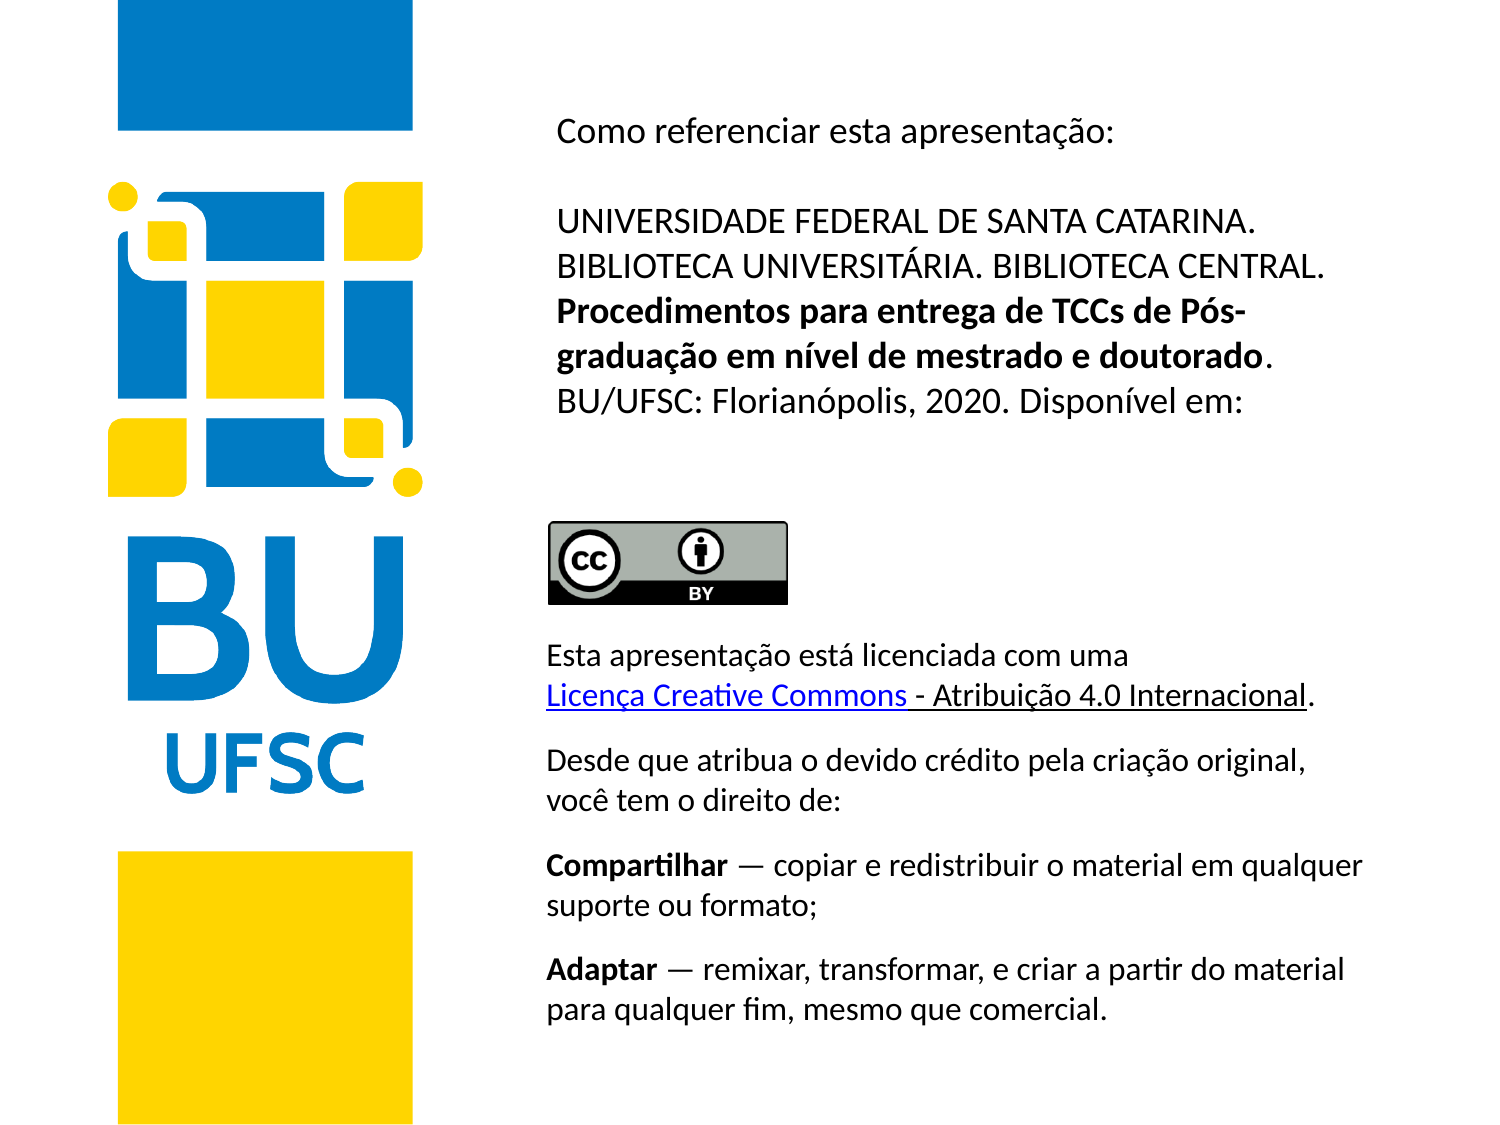

Como referenciar esta apresentação:
UNIVERSIDADE FEDERAL DE SANTA CATARINA. BIBLIOTECA UNIVERSITÁRIA. BIBLIOTECA CENTRAL. Procedimentos para entrega de TCCs de Pós-graduação em nível de mestrado e doutorado. BU/UFSC: Florianópolis, 2020. Disponível em:
Esta apresentação está licenciada com uma
Licença Creative Commons - Atribuição 4.0 Internacional.
Desde que atribua o devido crédito pela criação original, você tem o direito de:
Compartilhar — copiar e redistribuir o material em qualquer suporte ou formato;
Adaptar — remixar, transformar, e criar a partir do material para qualquer fim, mesmo que comercial.